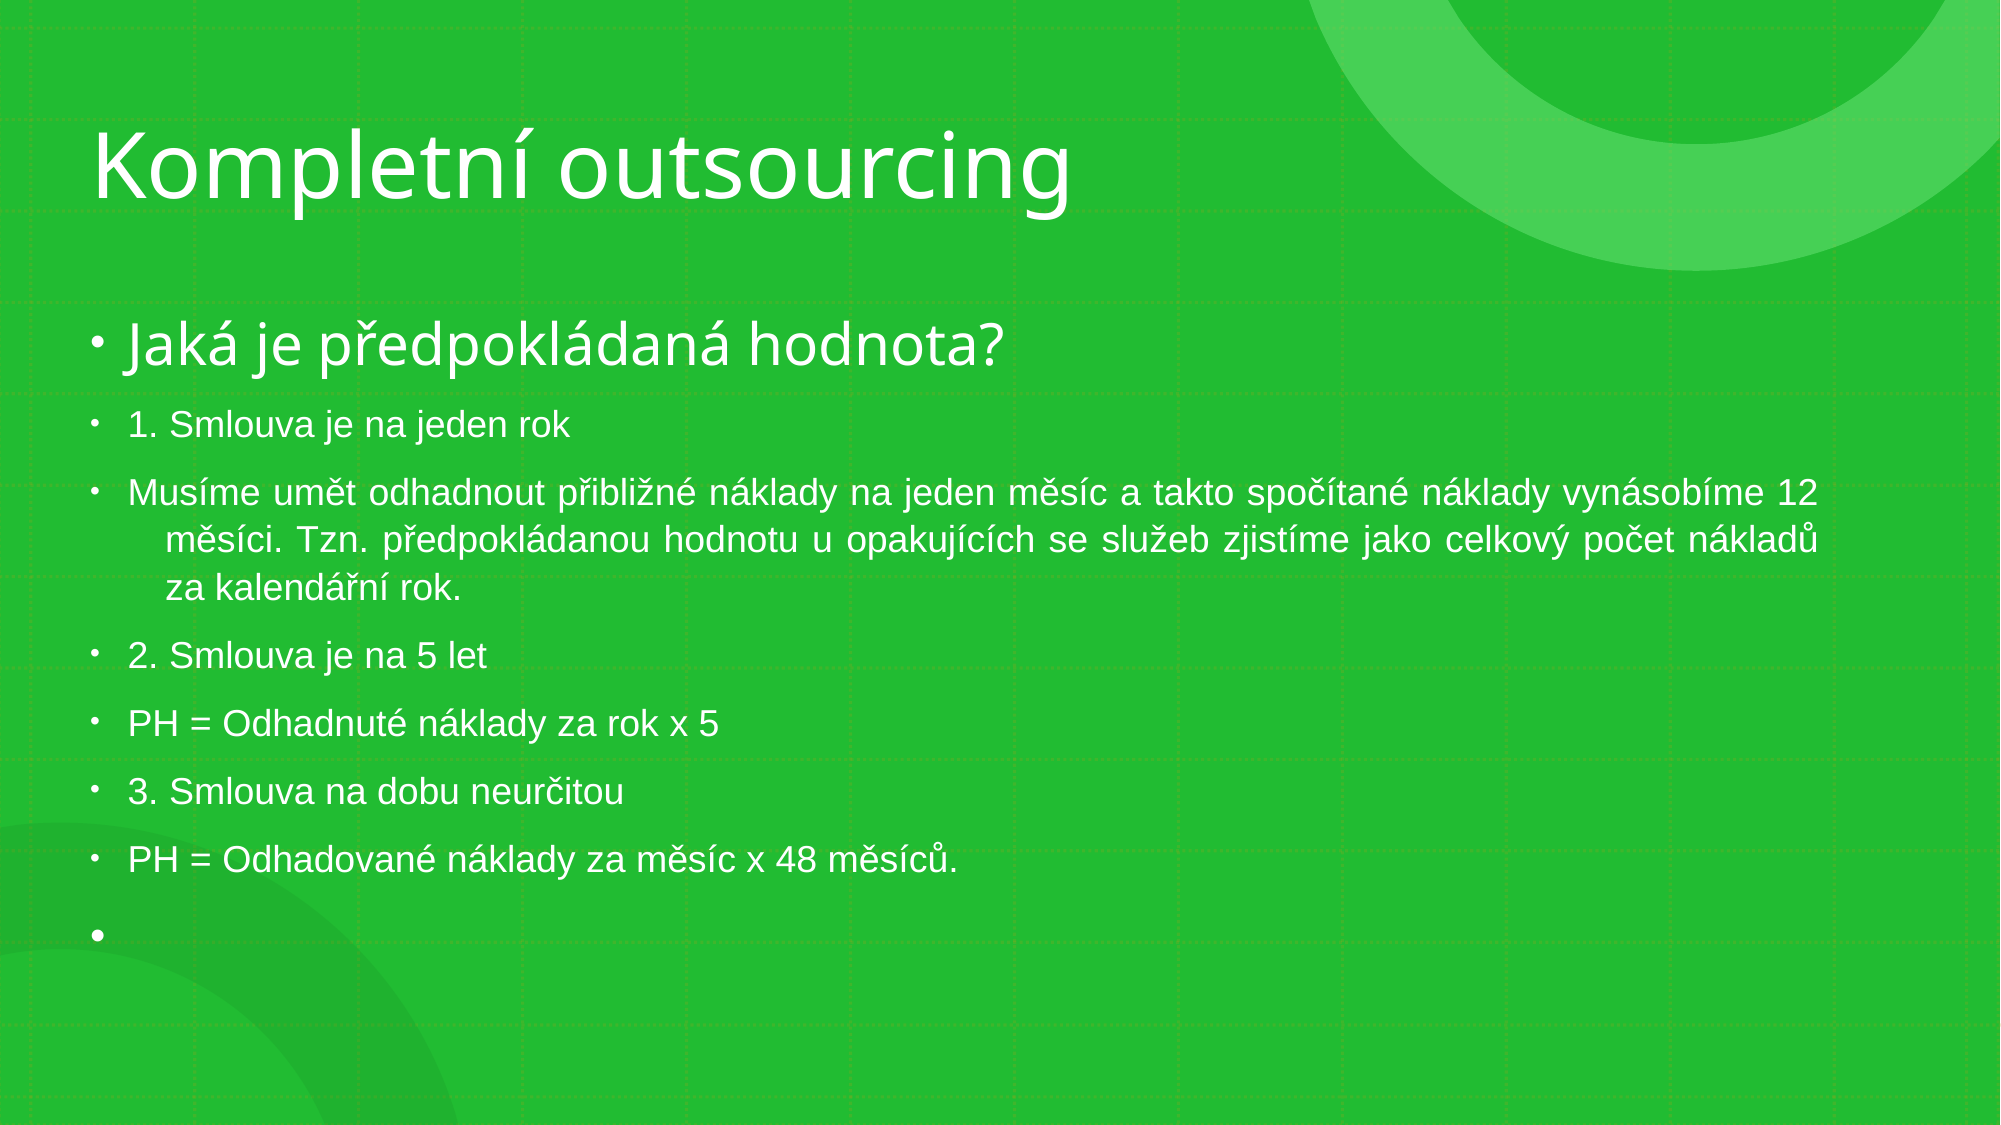

# Kompletní outsourcing
Jaká je předpokládaná hodnota?
1. Smlouva je na jeden rok
Musíme umět odhadnout přibližné náklady na jeden měsíc a takto spočítané náklady vynásobíme 12 měsíci. Tzn. předpokládanou hodnotu u opakujících se služeb zjistíme jako celkový počet nákladů za kalendářní rok.
2. Smlouva je na 5 let
PH = Odhadnuté náklady za rok x 5
3. Smlouva na dobu neurčitou
PH = Odhadované náklady za měsíc x 48 měsíců.